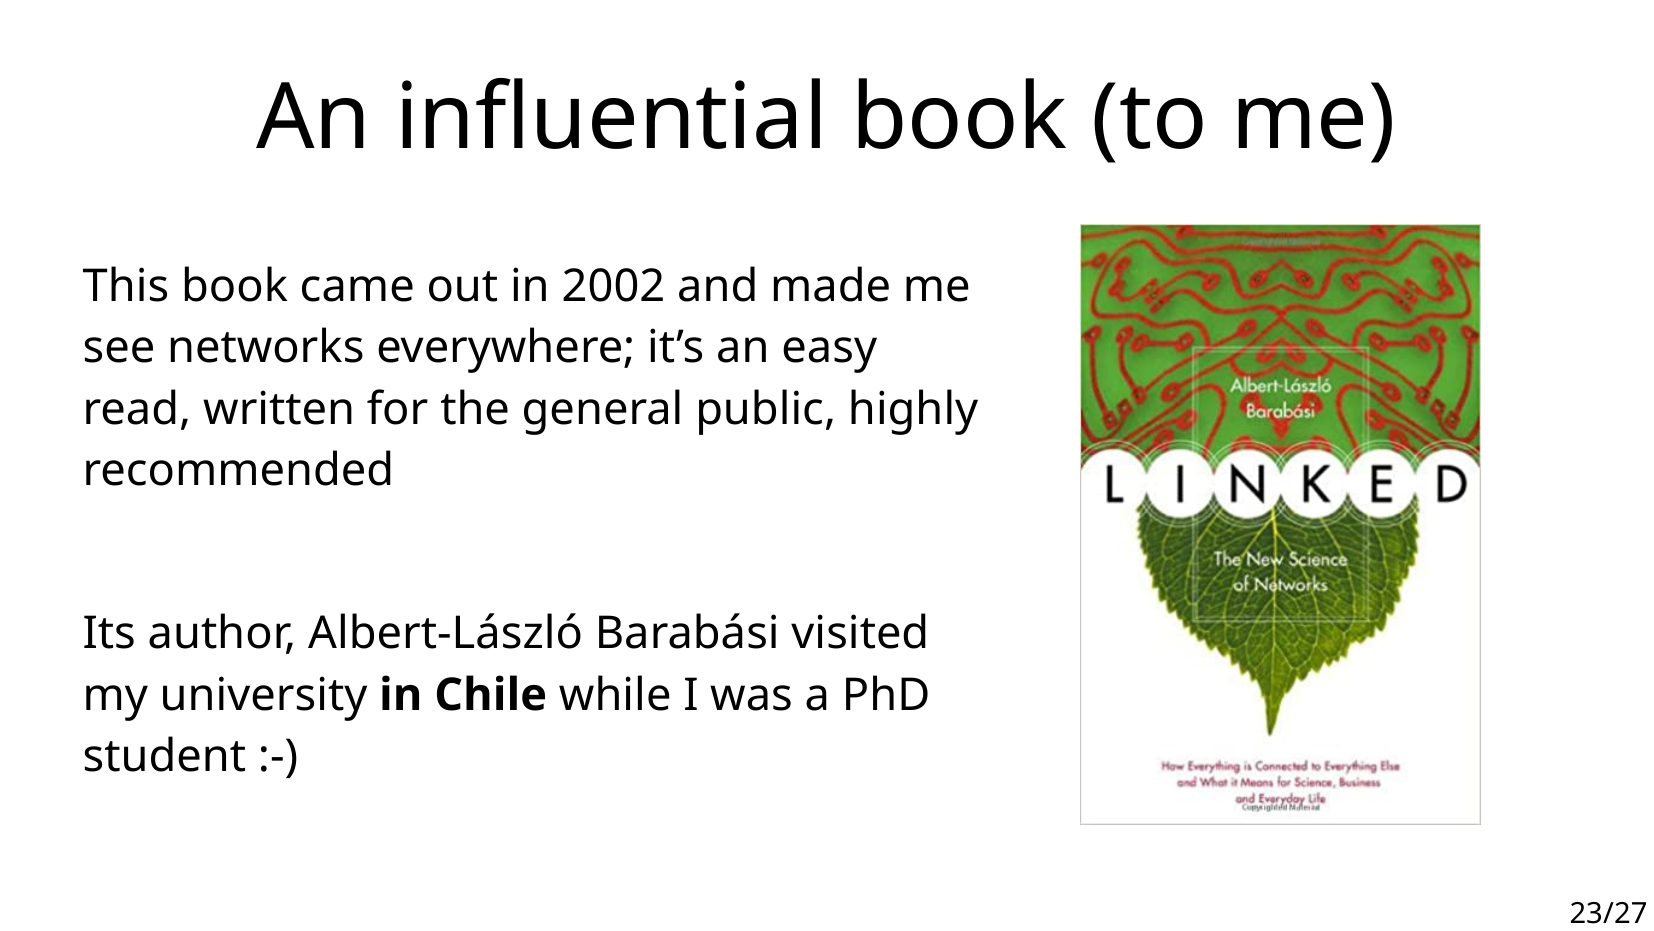

# An influential book (to me)
This book came out in 2002 and made me see networks everywhere; it’s an easy read, written for the general public, highly recommended
Its author, Albert-László Barabási visited my university in Chile while I was a PhD student :-)
23